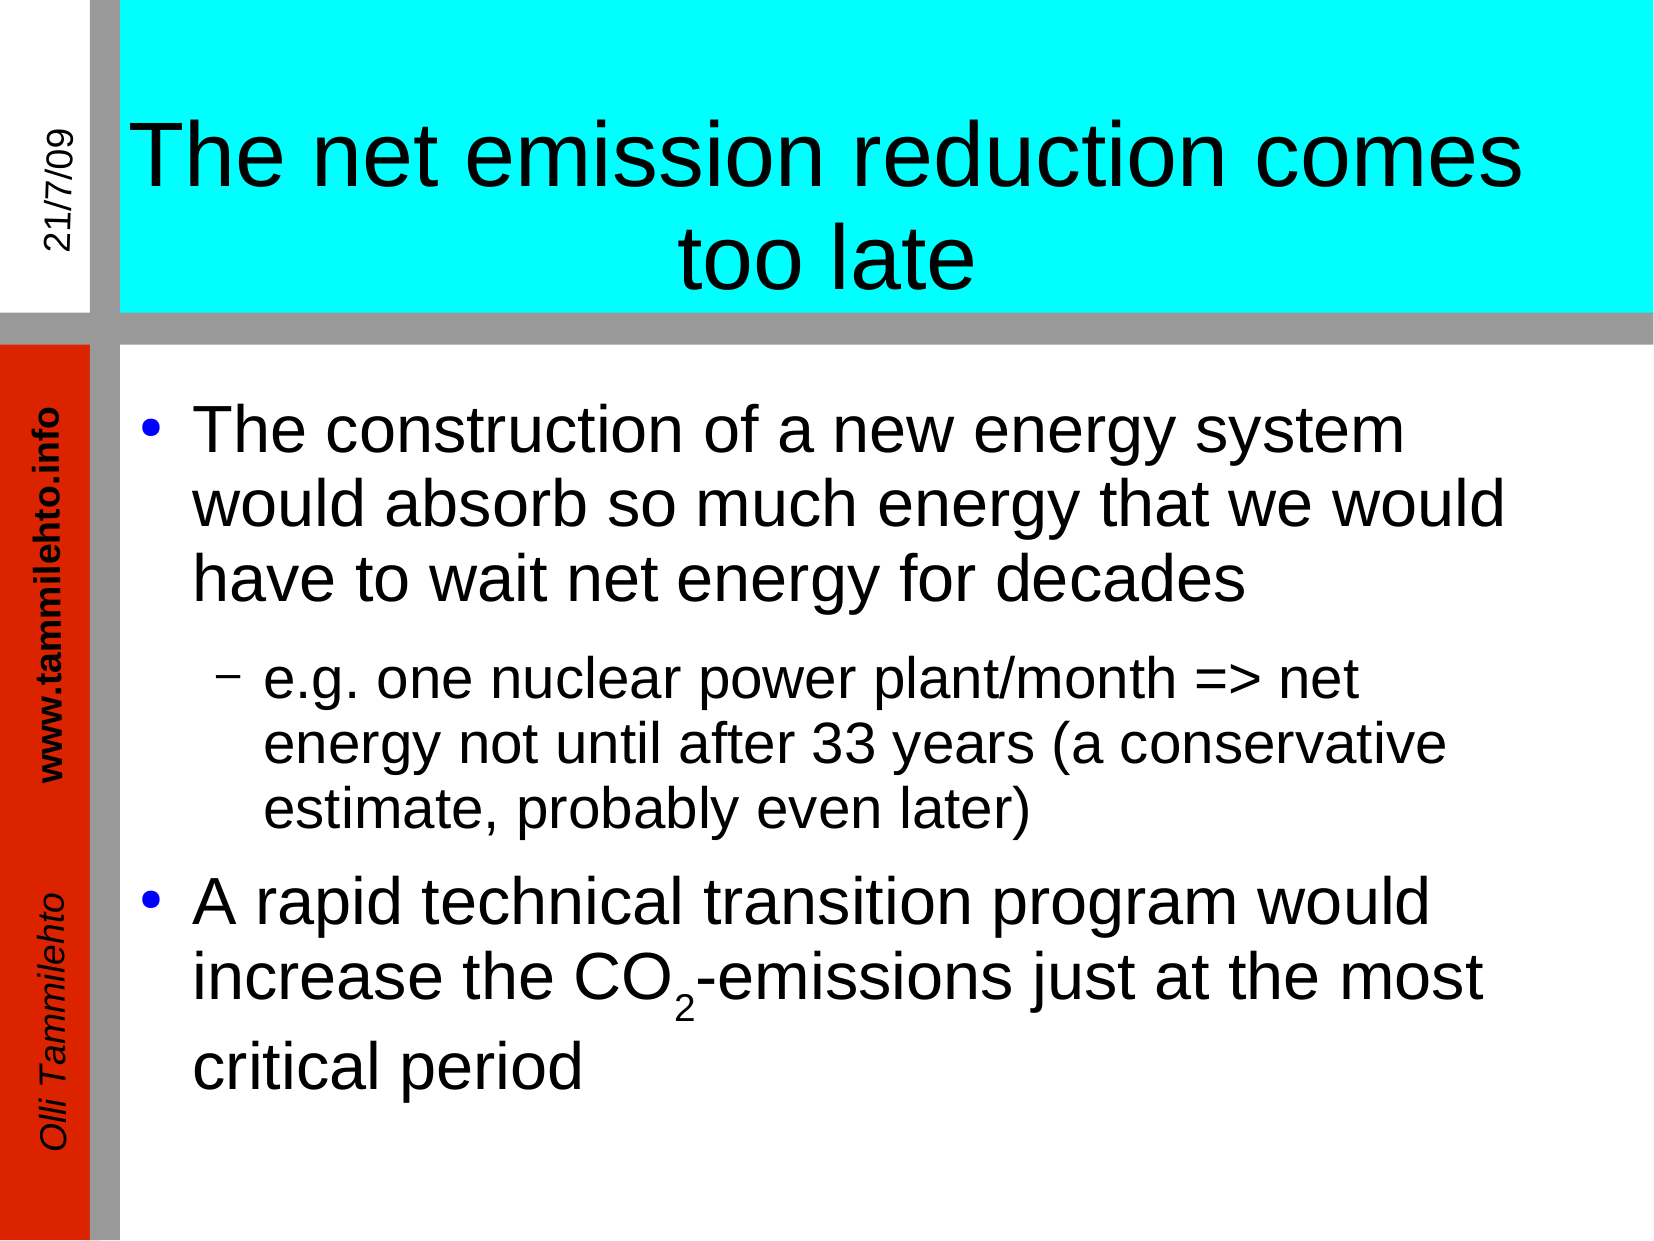

# The net emission reduction comes too late
The construction of a new energy system would absorb so much energy that we would have to wait net energy for decades
e.g. one nuclear power plant/month => net energy not until after 33 years (a conservative estimate, probably even later)
A rapid technical transition program would increase the CO2-emissions just at the most critical period